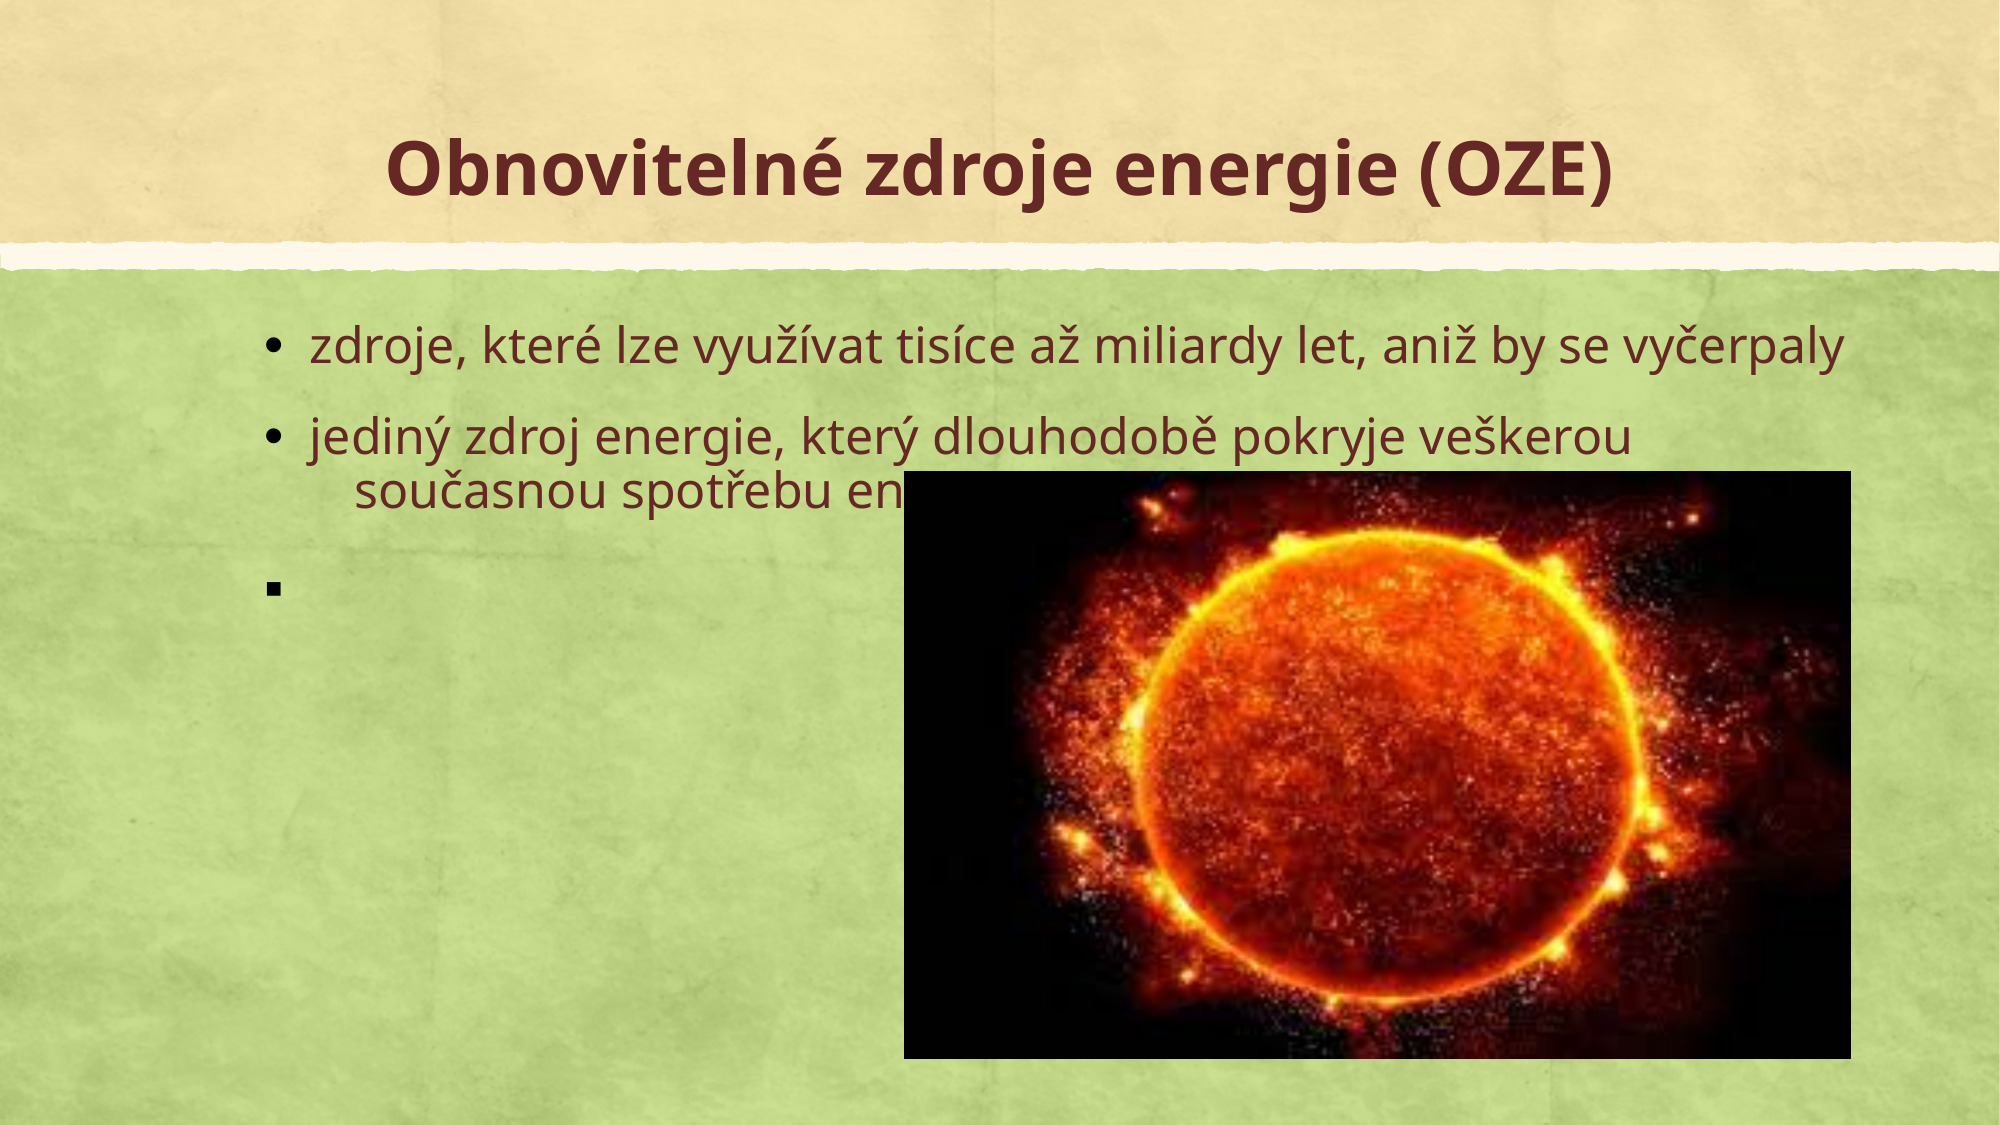

# Obnovitelné zdroje energie (OZE)
zdroje, které lze využívat tisíce až miliardy let, aniž by se vyčerpaly
jediný zdroj energie, který dlouhodobě pokryje veškerou současnou spotřebu energie = SLUNCE